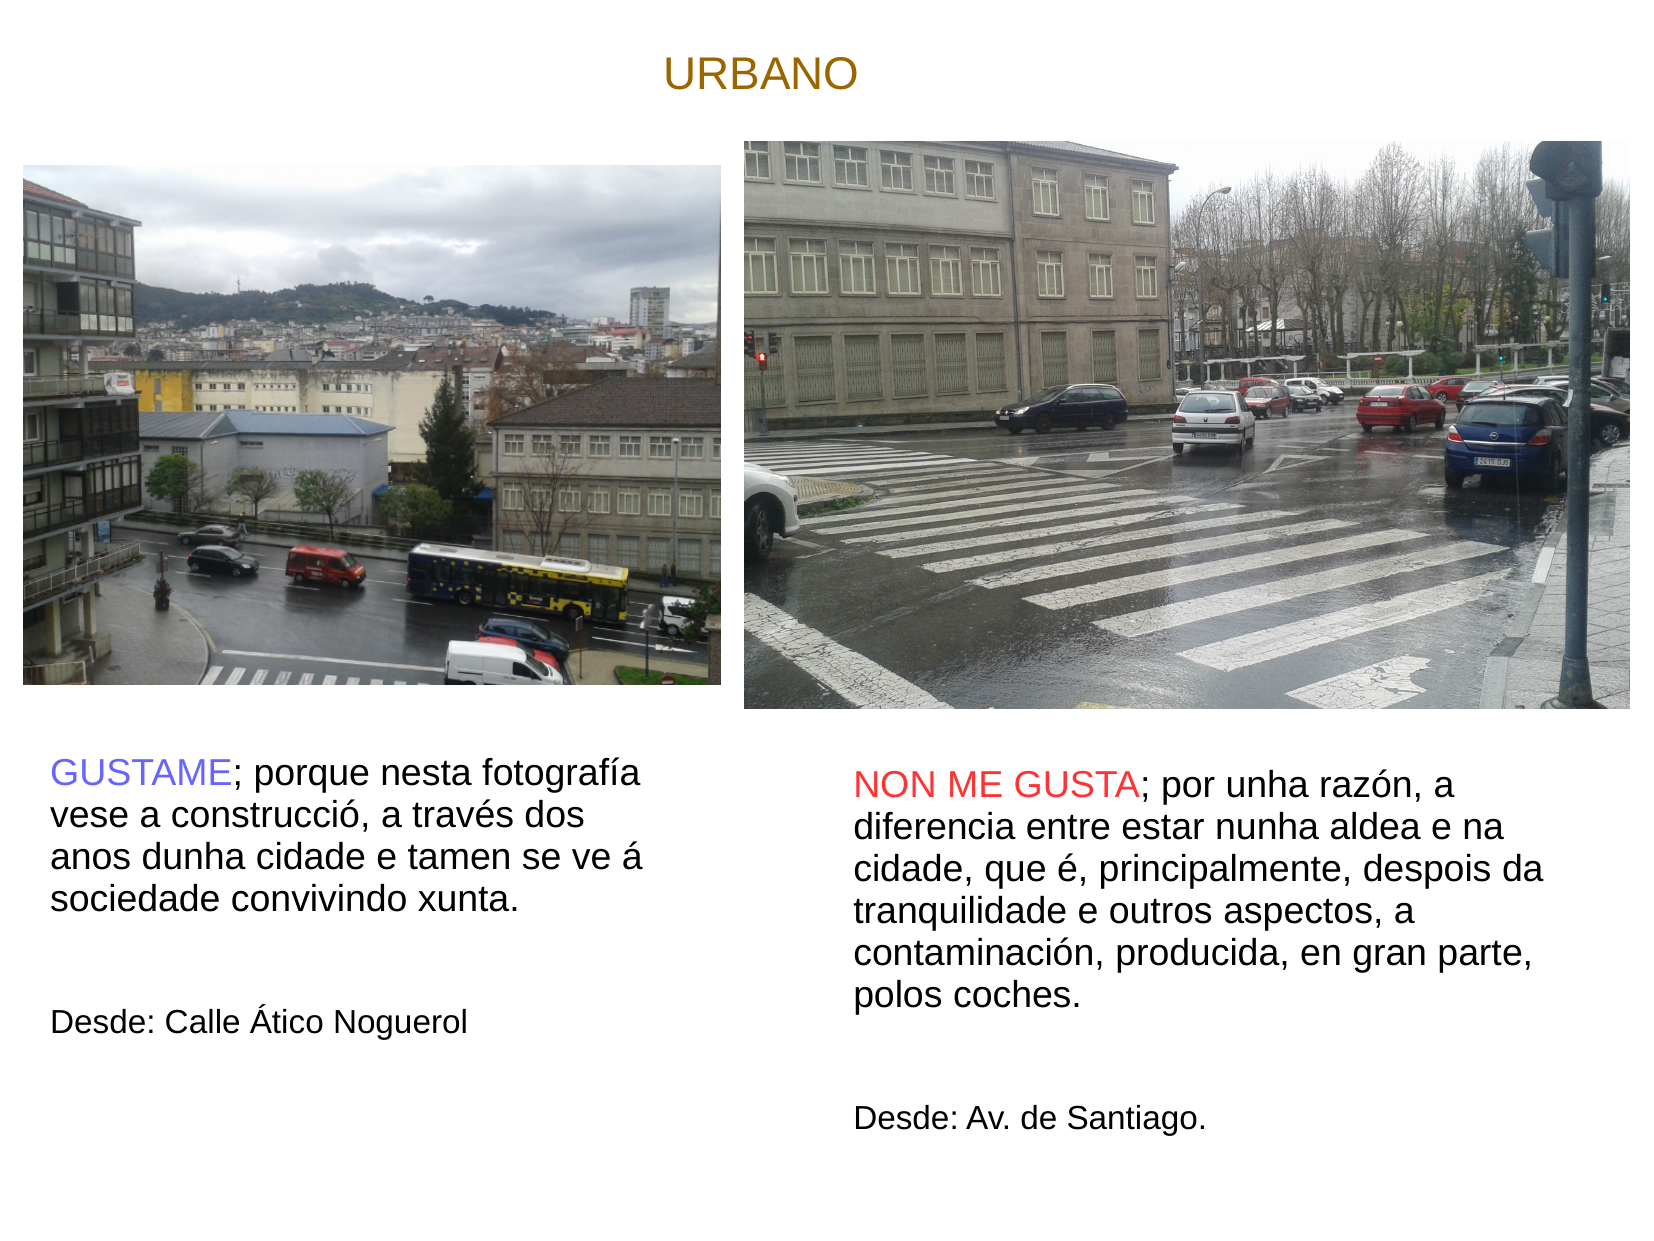

URBANO
GUSTAME; porque nesta fotografía vese a construcció, a través dos anos dunha cidade e tamen se ve á sociedade convivindo xunta.
Desde: Calle Ático Noguerol
NON ME GUSTA; por unha razón, a diferencia entre estar nunha aldea e na cidade, que é, principalmente, despois da tranquilidade e outros aspectos, a contaminación, producida, en gran parte, polos coches.
Desde: Av. de Santiago.